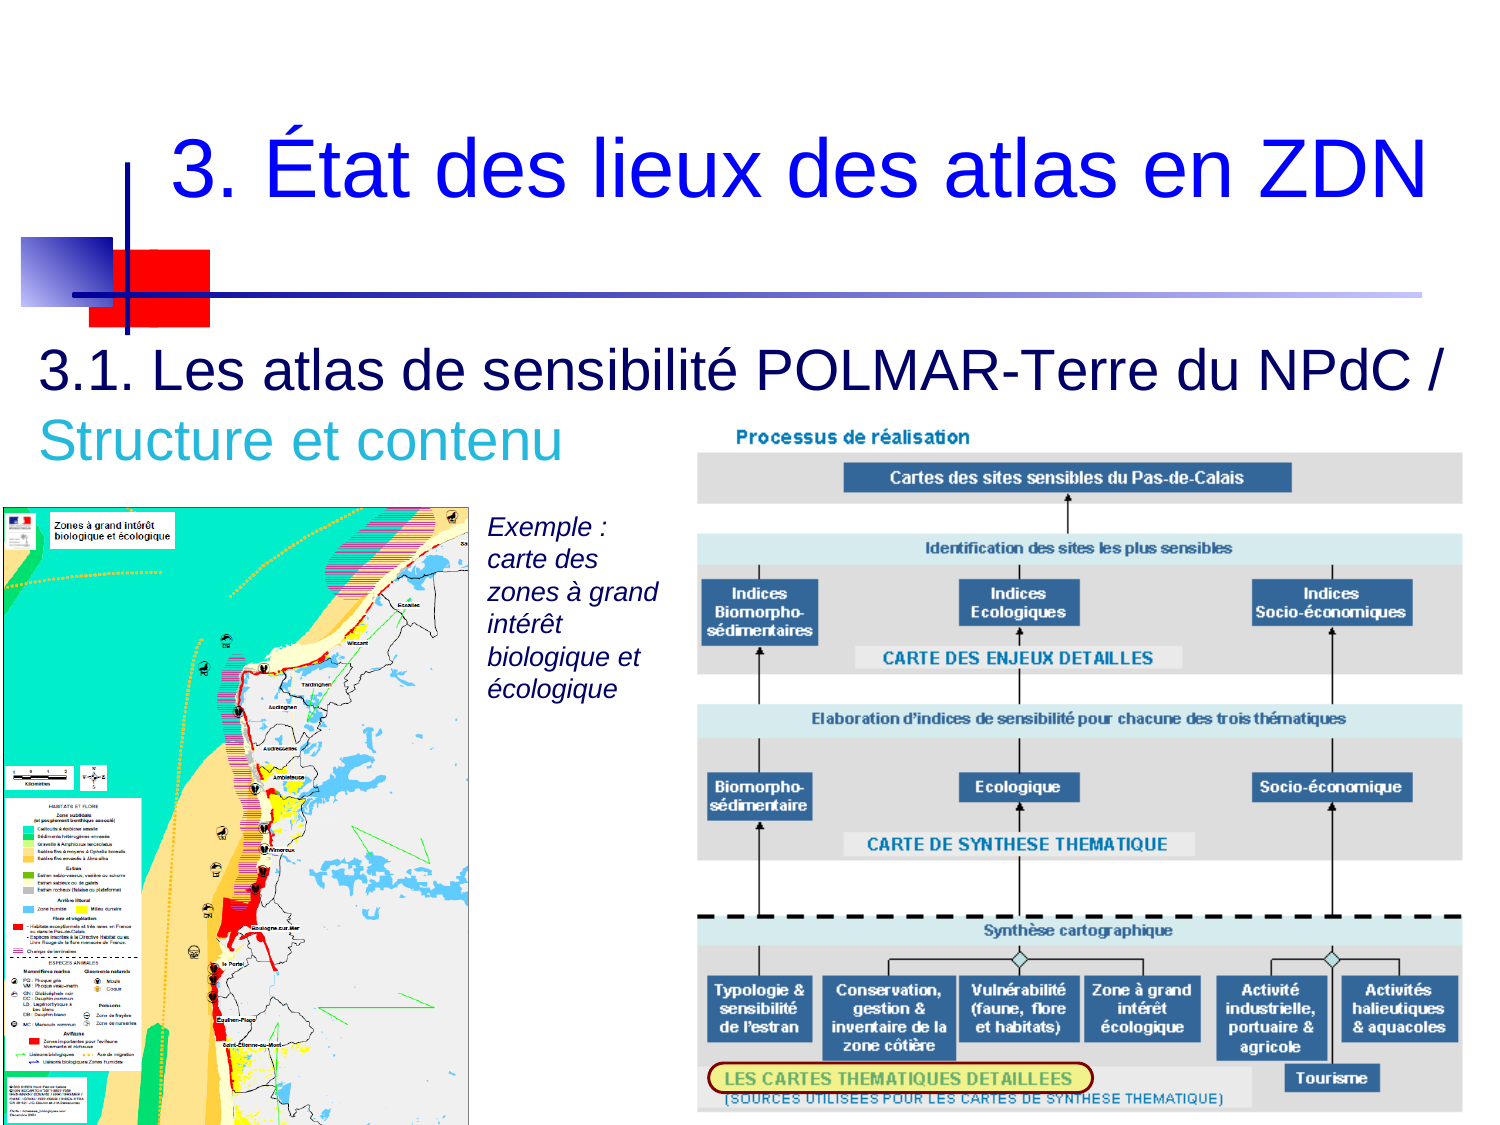

3. État des lieux des atlas en ZDN
# 3.1. Les atlas de sensibilité POLMAR-Terre du NPdC / Structure et contenu
Exemple : carte des zones à grand intérêt biologique et écologique